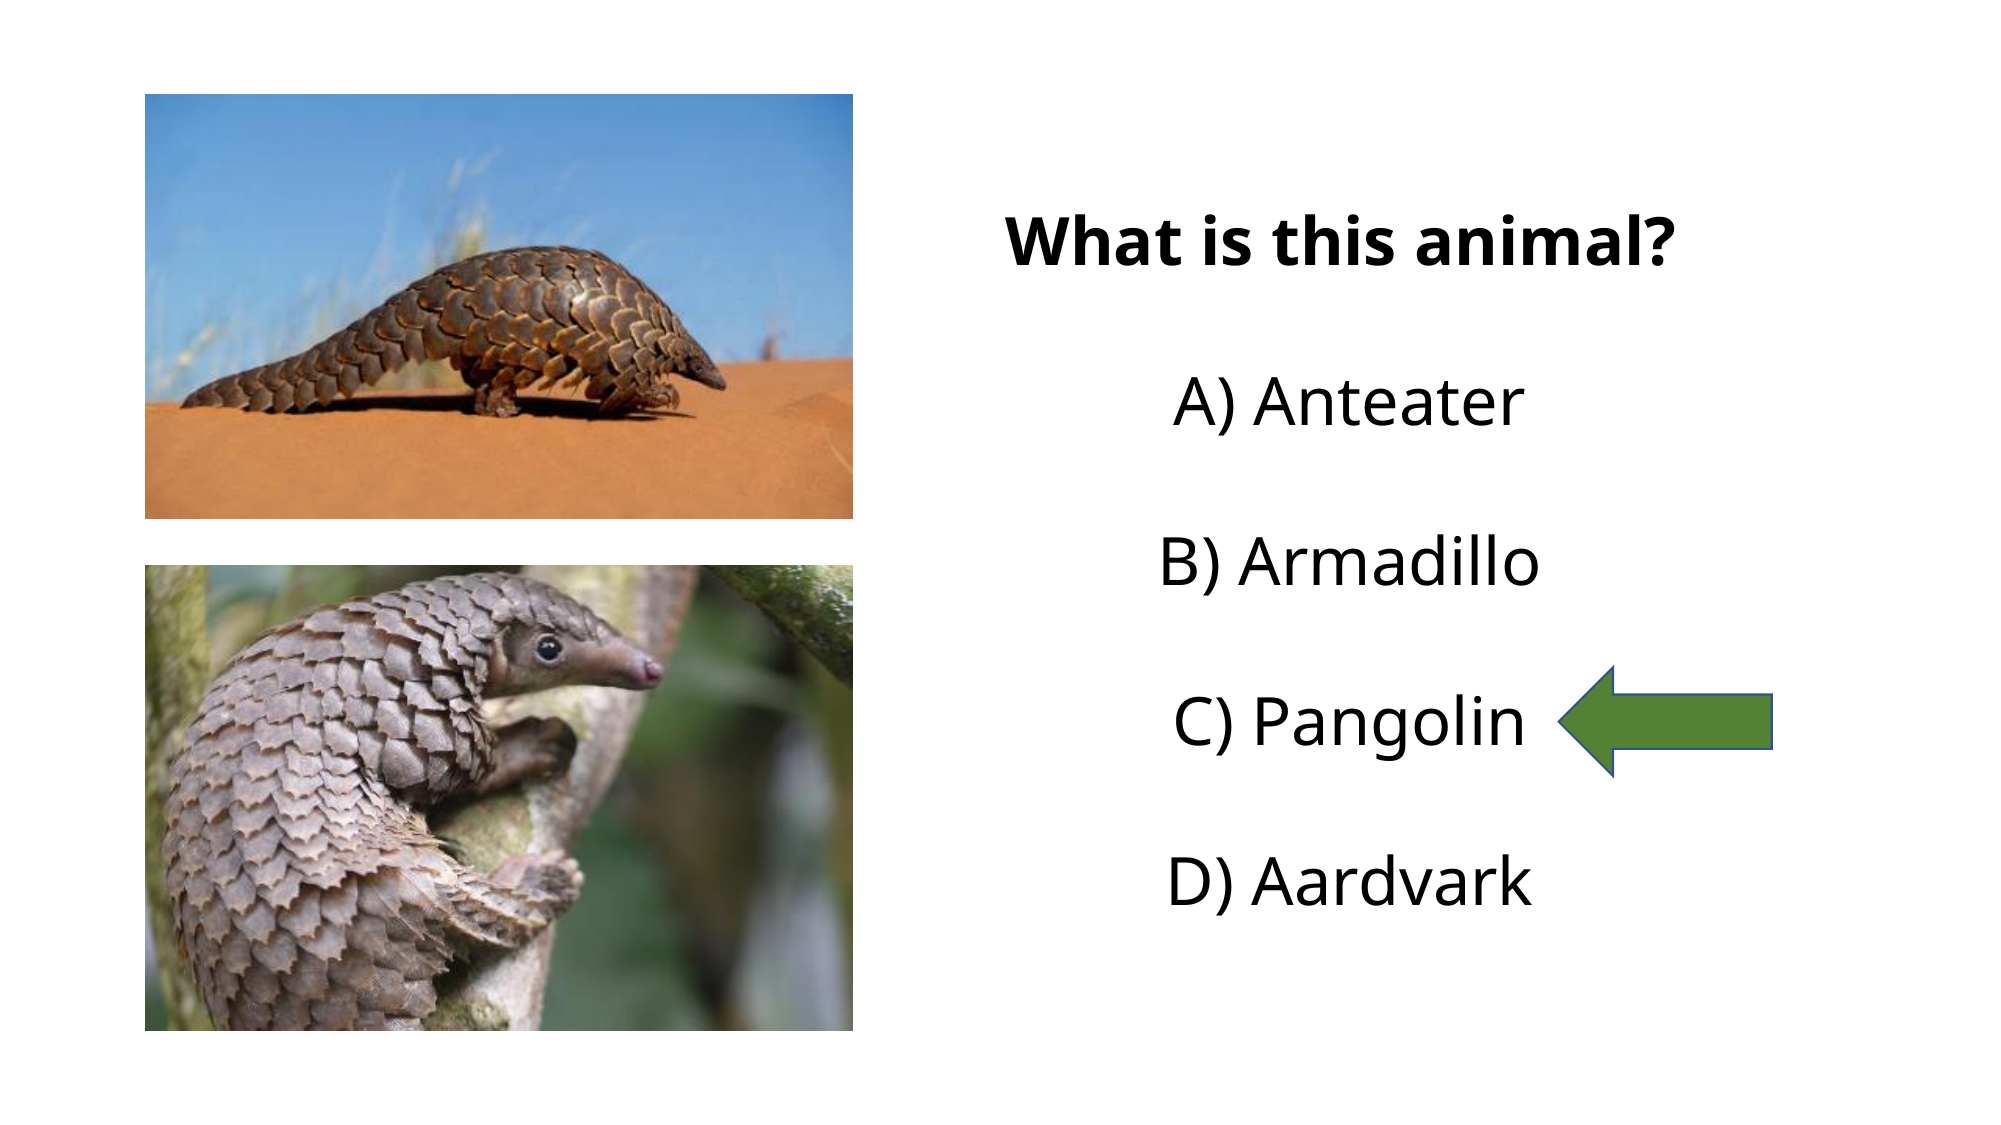

What is this animal?
A) Anteater
B) Armadillo
C) Pangolin
D) Aardvark